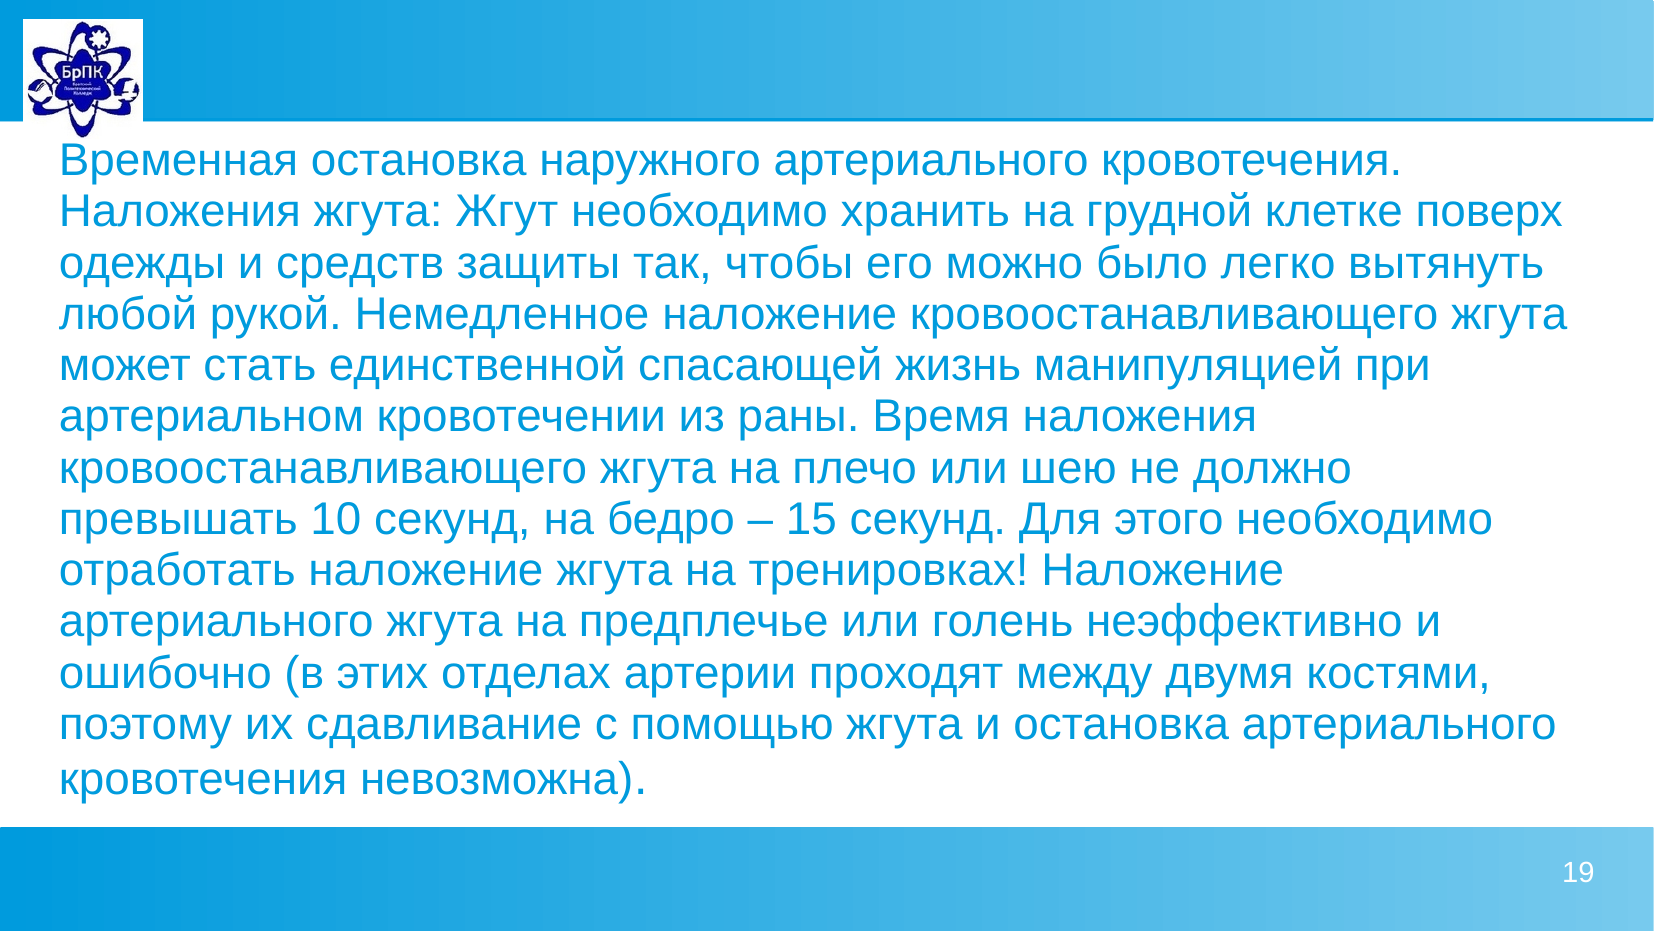

# Временная остановка наружного артериального кровотечения. Наложения жгута: Жгут необходимо хранить на грудной клетке поверх одежды и средств защиты так, чтобы его можно было легко вытянуть любой рукой. Немедленное наложение кровоостанавливающего жгута может стать единственной спасающей жизнь манипуляцией при артериальном кровотечении из раны. Время наложения кровоостанавливающего жгута на плечо или шею не должно превышать 10 секунд, на бедро – 15 секунд. Для этого необходимо отработать наложение жгута на тренировках! Наложение артериального жгута на предплечье или голень неэффективно и ошибочно (в этих отделах артерии проходят между двумя костями, поэтому их сдавливание с помощью жгута и остановка артериального кровотечения невозможна).
19